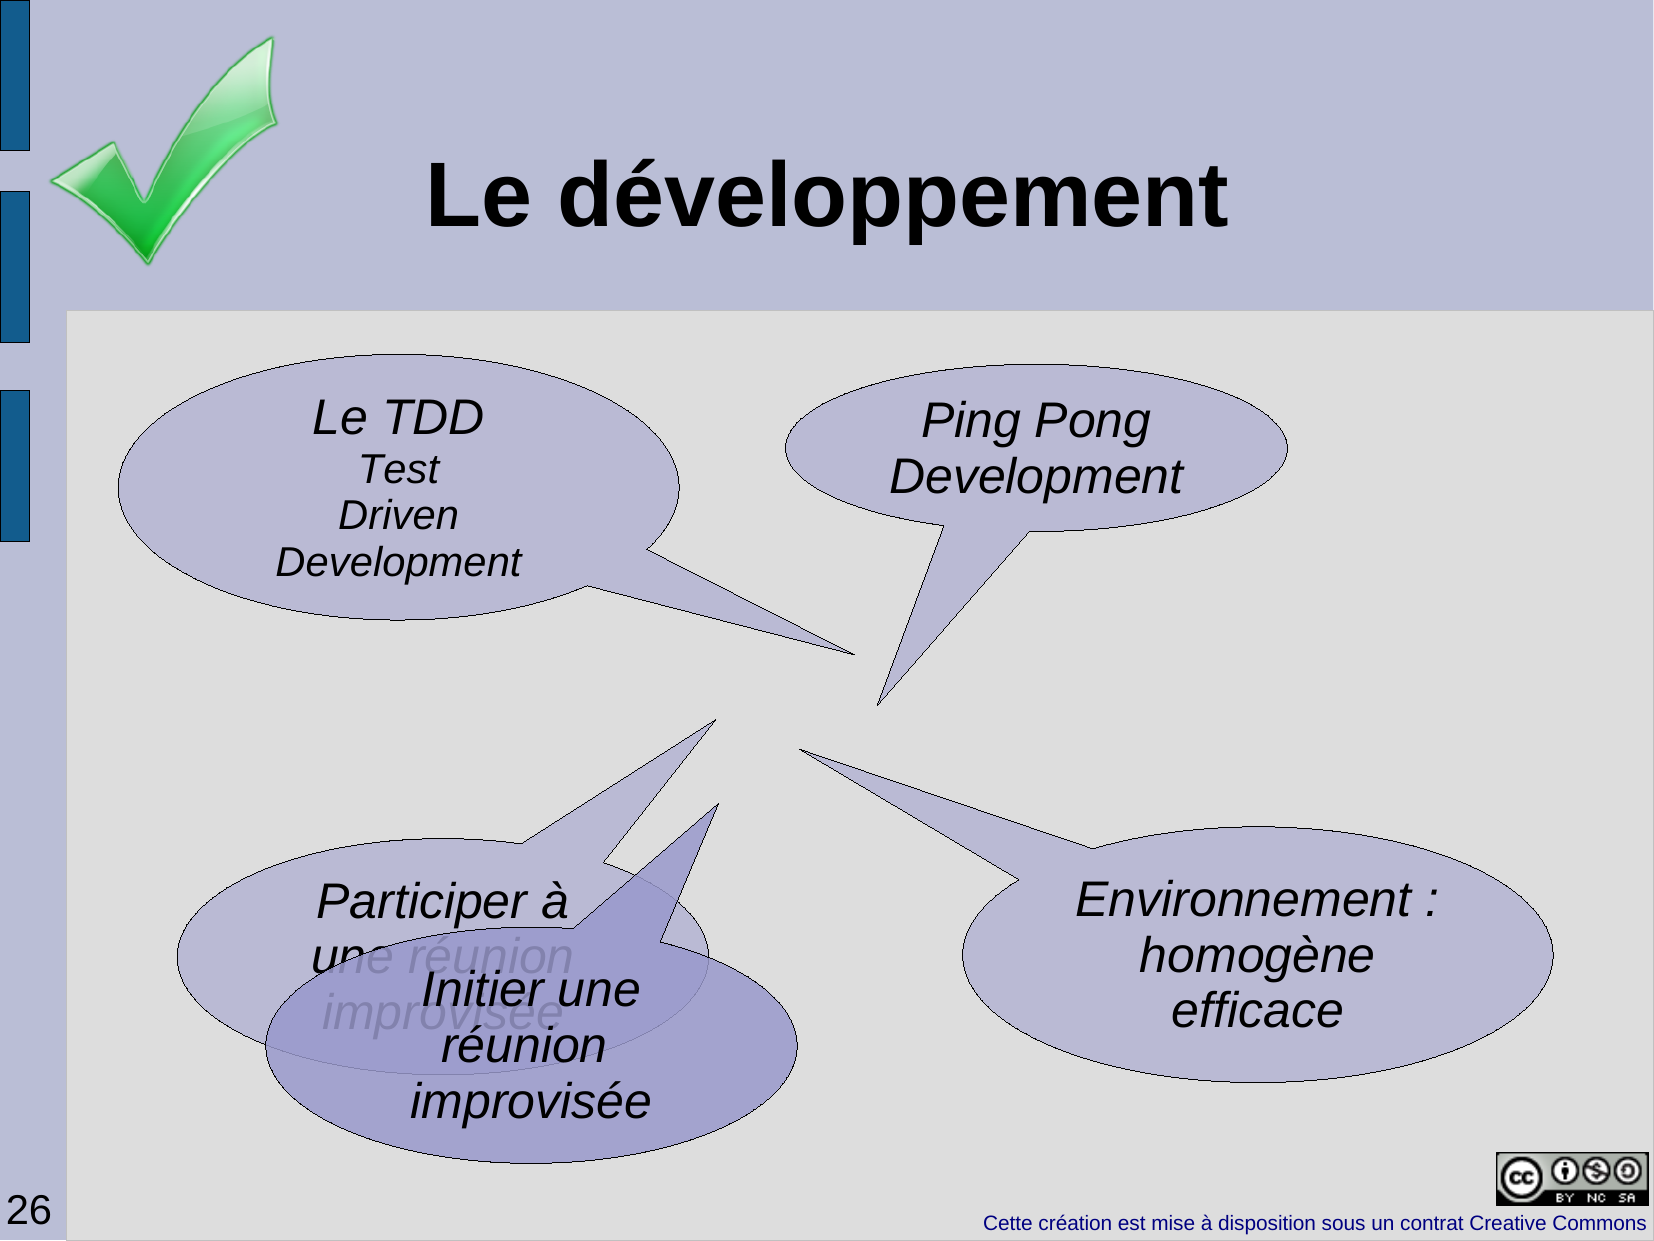

# Le développement
Le TDD
Test
Driven
Development
Ping Pong
Development
Environnement :
homogène
efficace
Participer à
une réunion
improvisée
Initier une réunion
improvisée